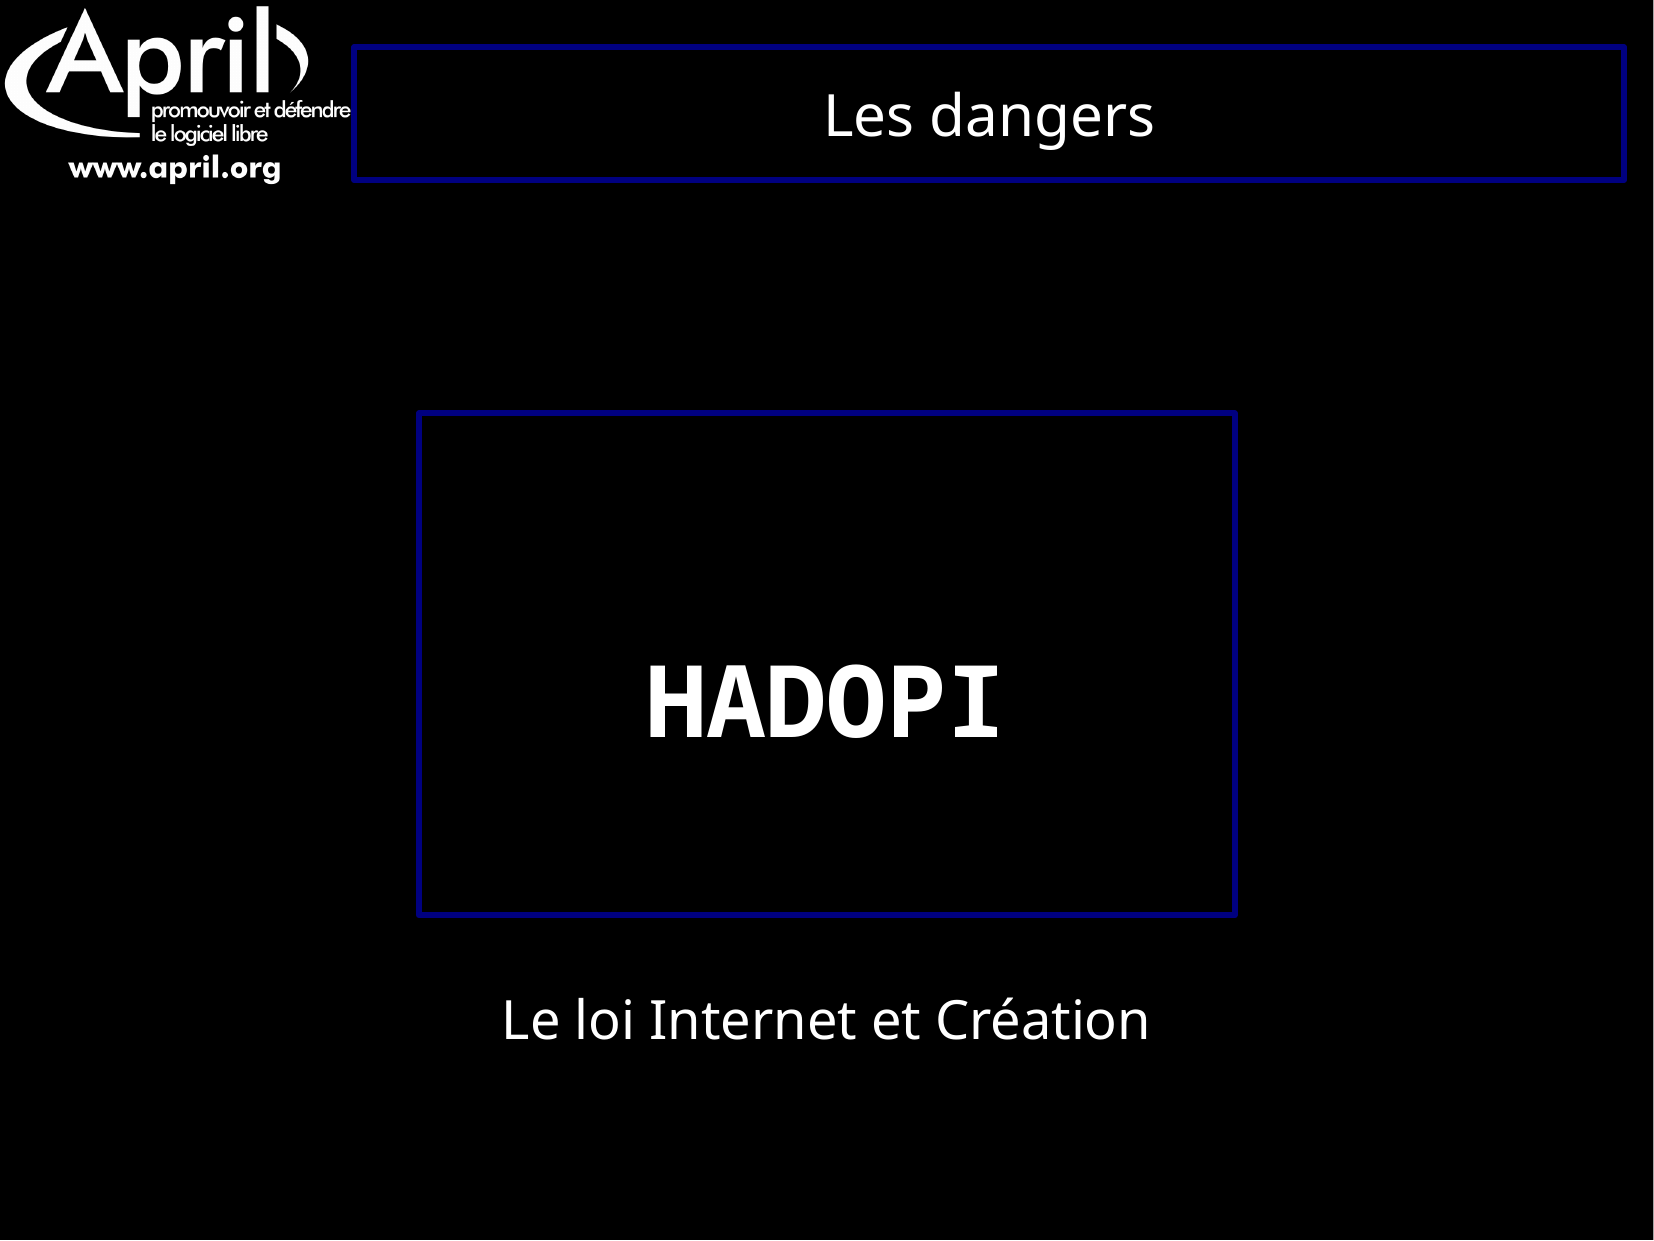

# Les dangers
HADOPI
Le loi Internet et Création